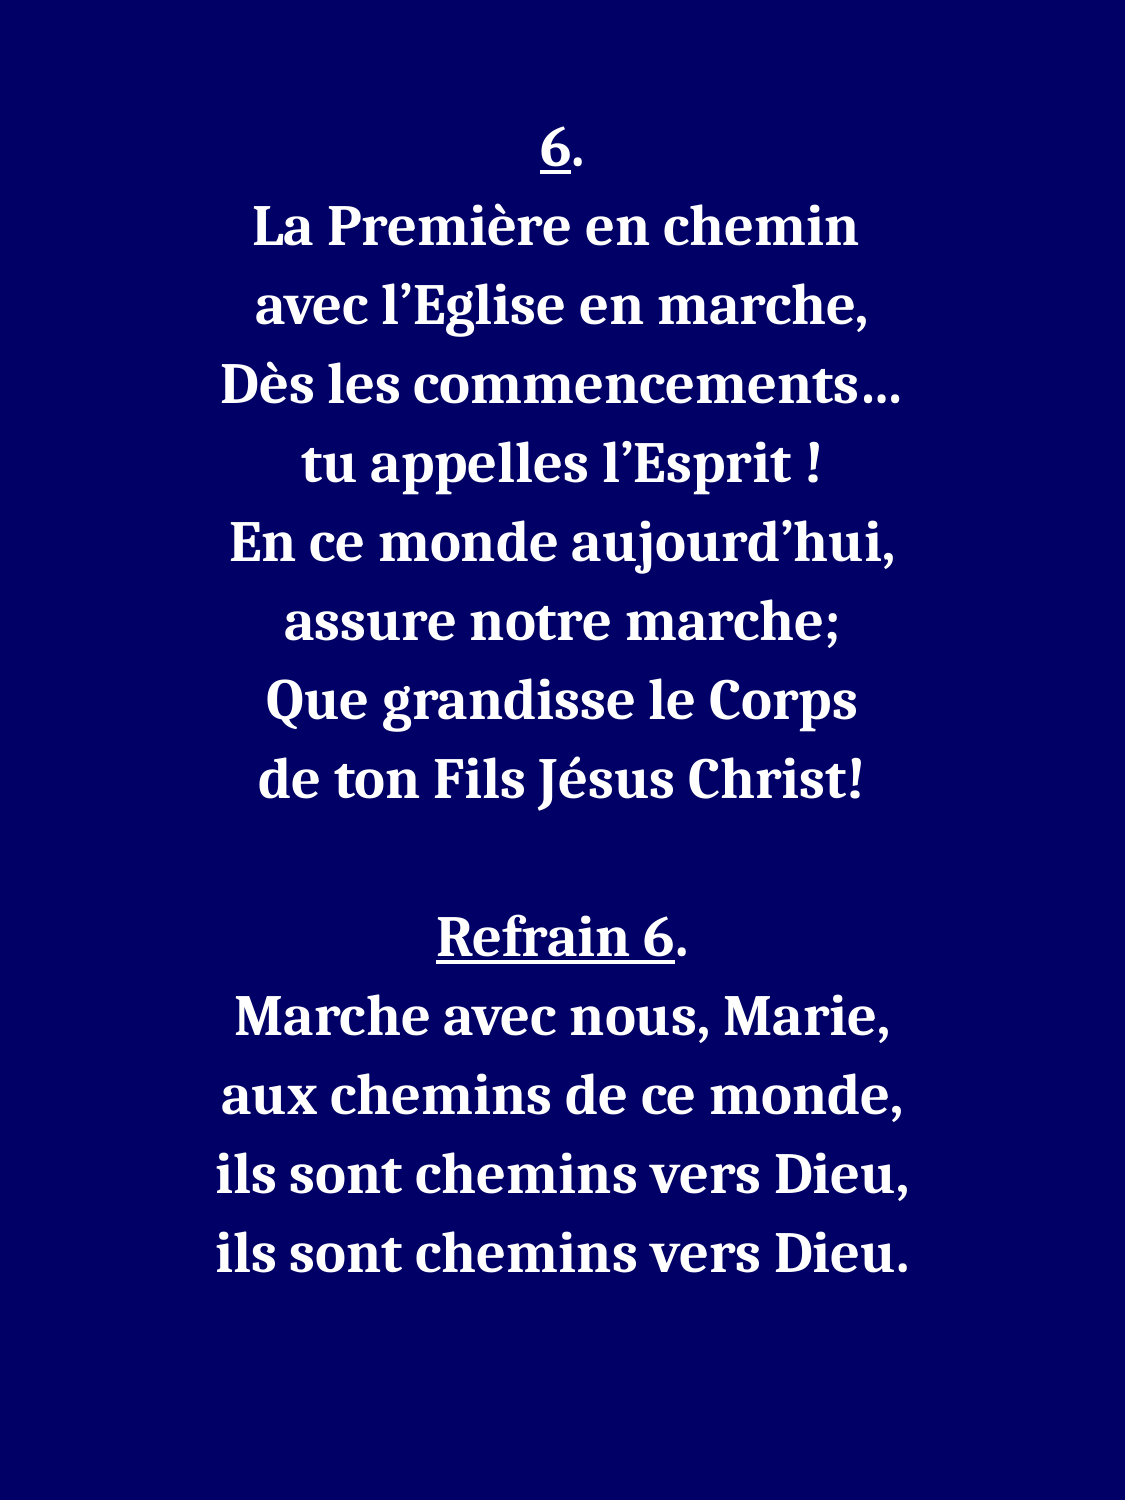

6.
La Première en chemin
avec l’Eglise en marche,
Dès les commencements…
tu appelles l’Esprit !
En ce monde aujourd’hui,
assure notre marche;
Que grandisse le Corps
de ton Fils Jésus Christ!
Refrain 6.
Marche avec nous, Marie,
aux chemins de ce monde,
ils sont chemins vers Dieu,
ils sont chemins vers Dieu.